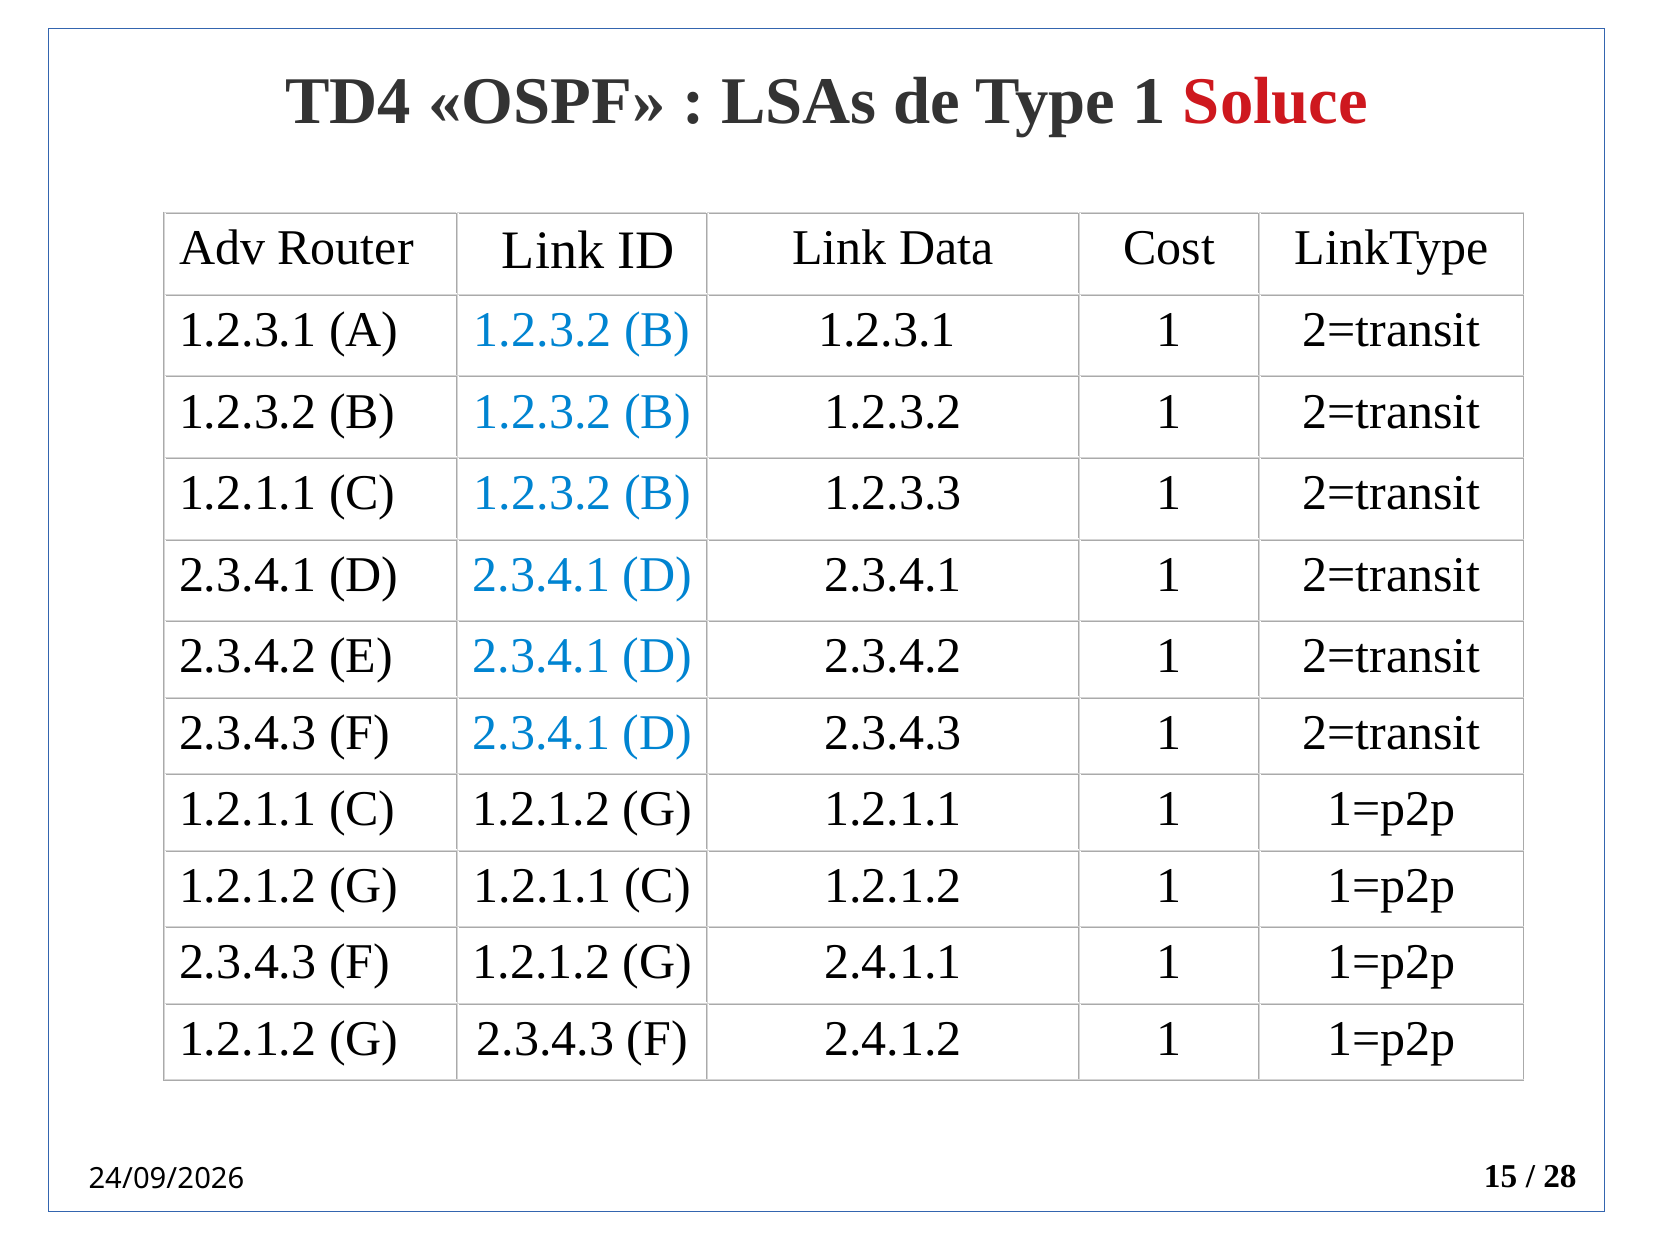

# TD4 «OSPF» : LSAs de Type 1 Soluce
| Adv Router | Link ID | Link Data | Cost | LinkType |
| --- | --- | --- | --- | --- |
| 1.2.3.1 (A) | 1.2.3.2 (B) | 1.2.3.1 | 1 | 2=transit |
| 1.2.3.2 (B) | 1.2.3.2 (B) | 1.2.3.2 | 1 | 2=transit |
| 1.2.1.1 (C) | 1.2.3.2 (B) | 1.2.3.3 | 1 | 2=transit |
| 2.3.4.1 (D) | 2.3.4.1 (D) | 2.3.4.1 | 1 | 2=transit |
| 2.3.4.2 (E) | 2.3.4.1 (D) | 2.3.4.2 | 1 | 2=transit |
| 2.3.4.3 (F) | 2.3.4.1 (D) | 2.3.4.3 | 1 | 2=transit |
| 1.2.1.1 (C) | 1.2.1.2 (G) | 1.2.1.1 | 1 | 1=p2p |
| 1.2.1.2 (G) | 1.2.1.1 (C) | 1.2.1.2 | 1 | 1=p2p |
| 2.3.4.3 (F) | 1.2.1.2 (G) | 2.4.1.1 | 1 | 1=p2p |
| 1.2.1.2 (G) | 2.3.4.3 (F) | 2.4.1.2 | 1 | 1=p2p |
15